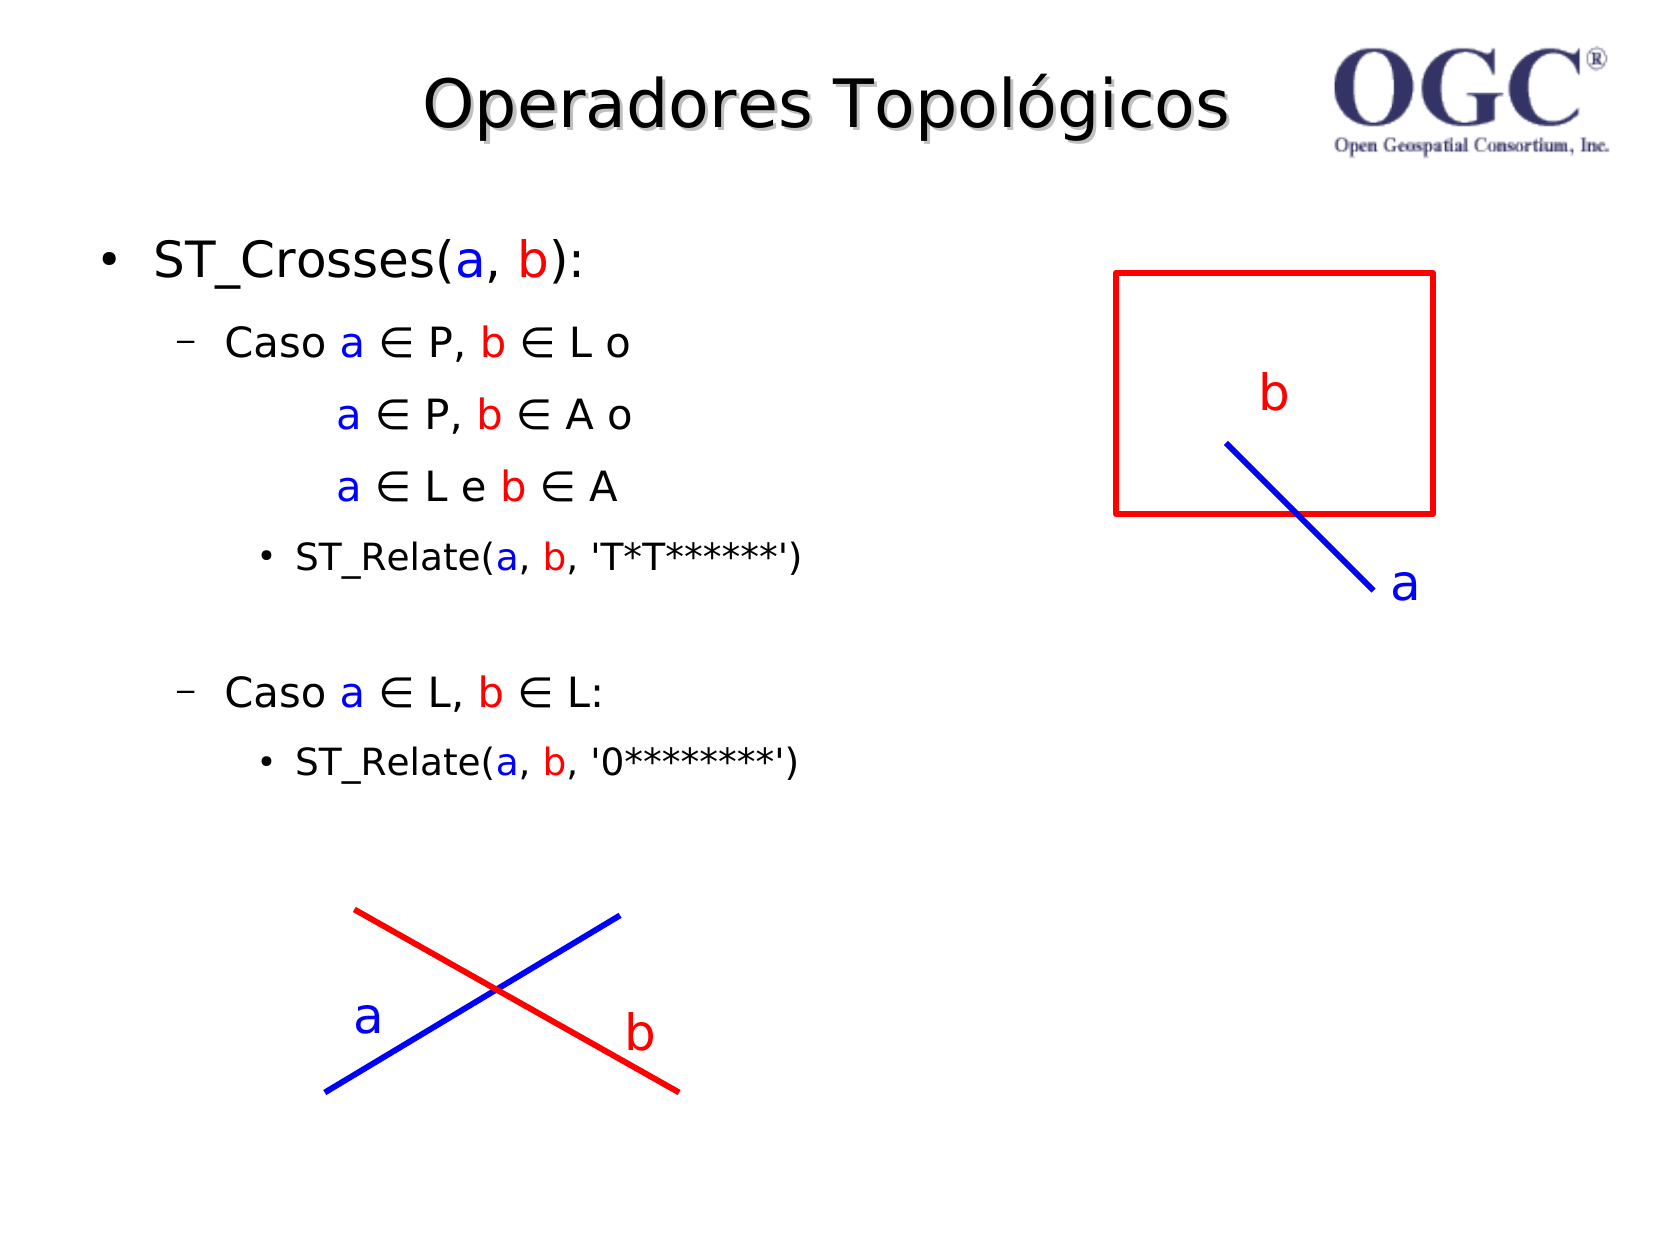

# Operadores Topológicos
ST_Crosses(a, b):
Caso a ∈ P, b ∈ L o
 a ∈ P, b ∈ A o
 a ∈ L e b ∈ A
ST_Relate(a, b, 'T*T******')
Caso a ∈ L, b ∈ L:
ST_Relate(a, b, '0********')
b
a
a
b